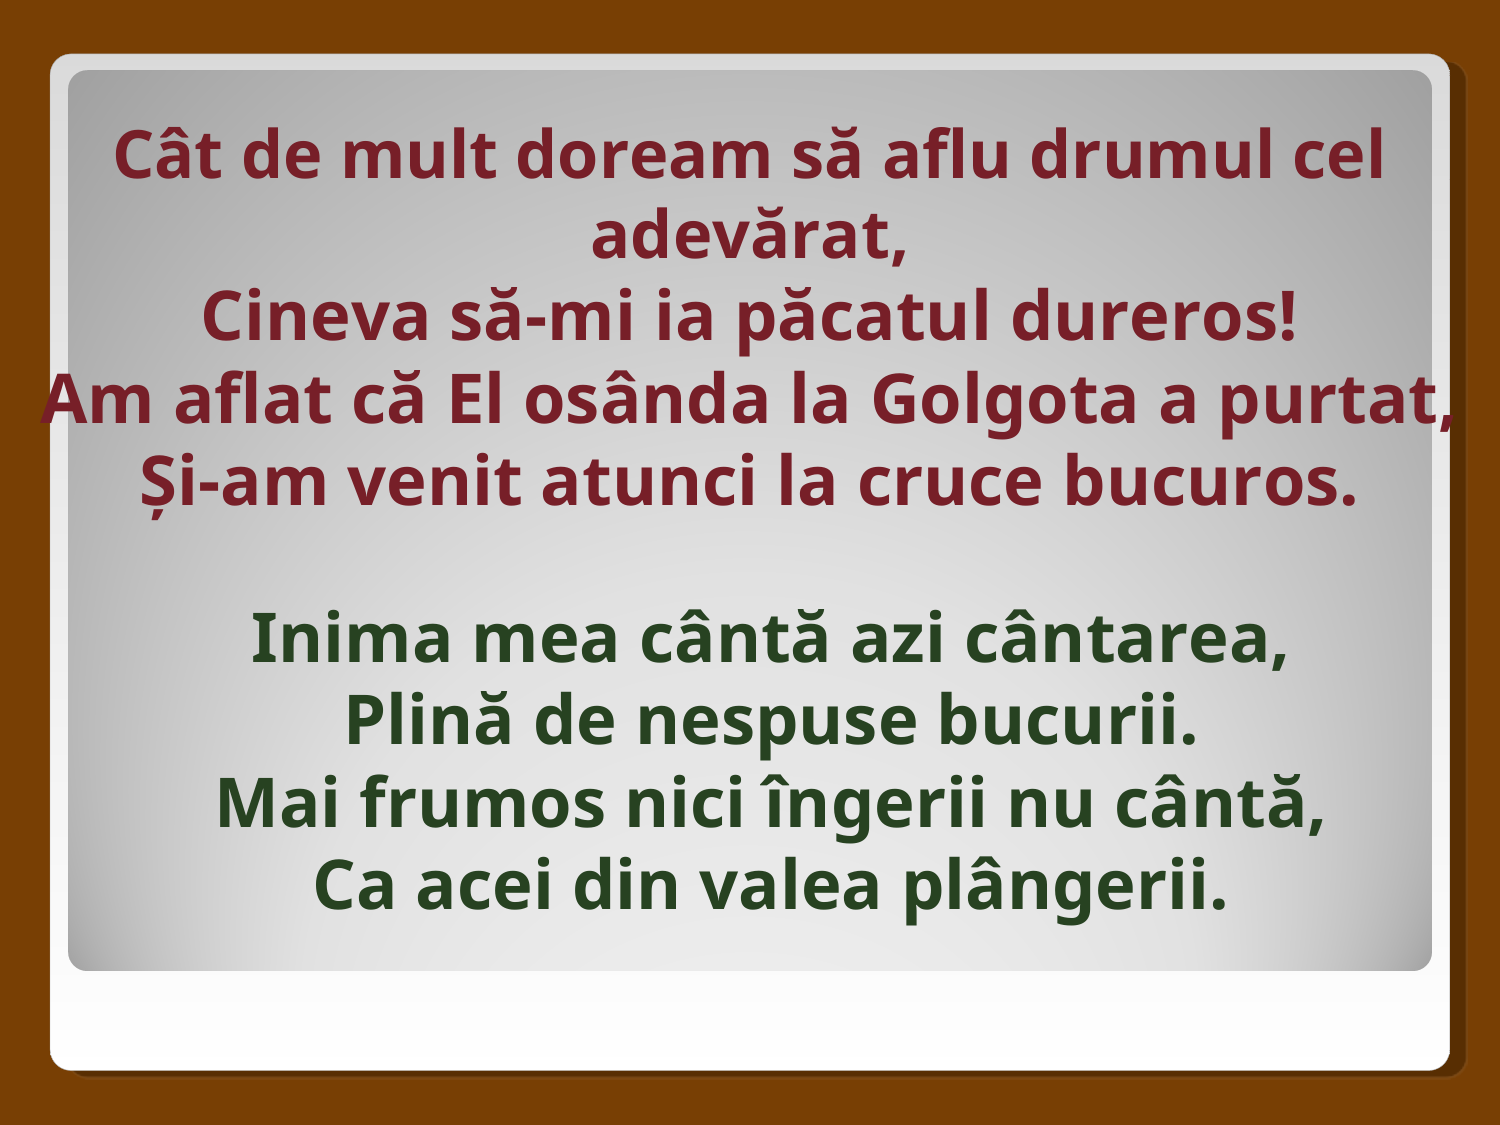

# Cât de mult doream să aflu drumul cel adevărat, Cineva să-mi ia păcatul dureros! Am aflat că El osânda la Golgota a purtat, Şi-am venit atunci la cruce bucuros.
Inima mea cântă azi cântarea,
Plină de nespuse bucurii.
Mai frumos nici îngerii nu cântă,
Ca acei din valea plângerii.